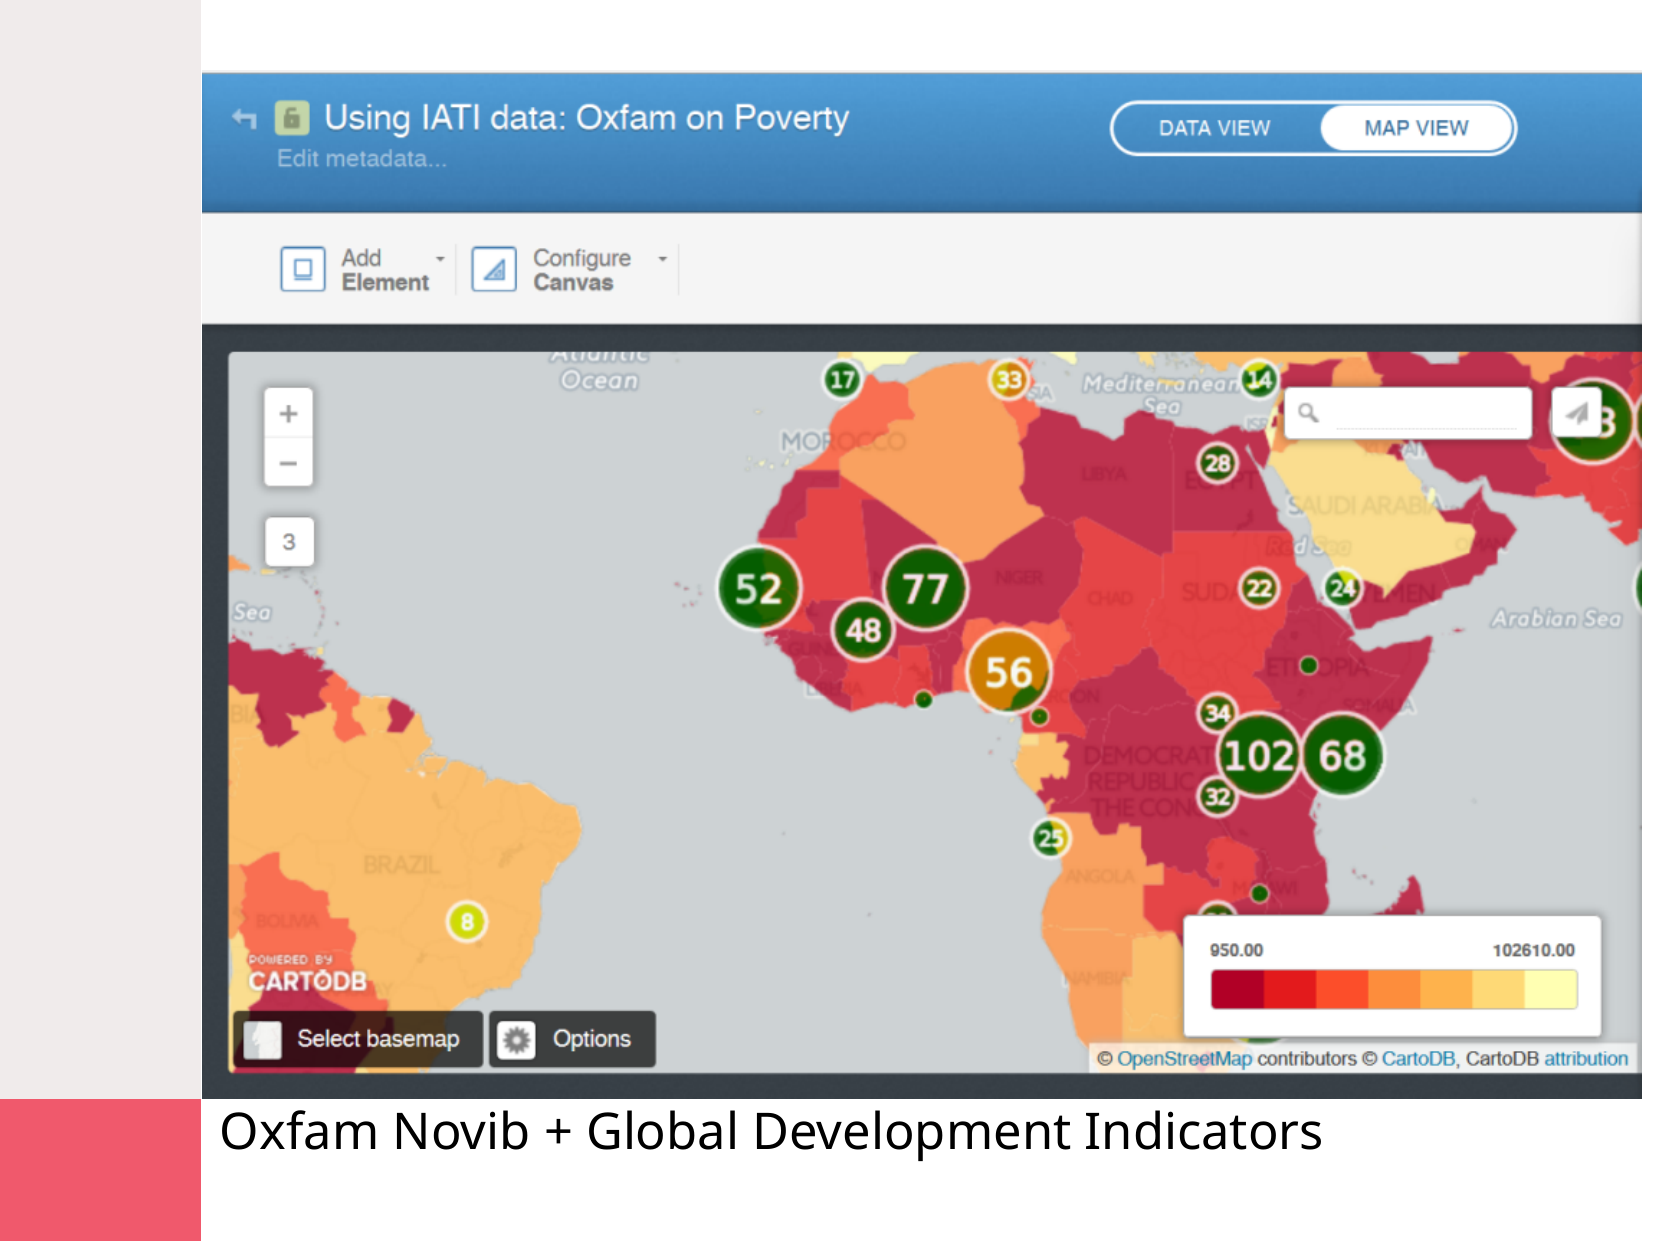

# Oxfam Novib + Global Development Indicators